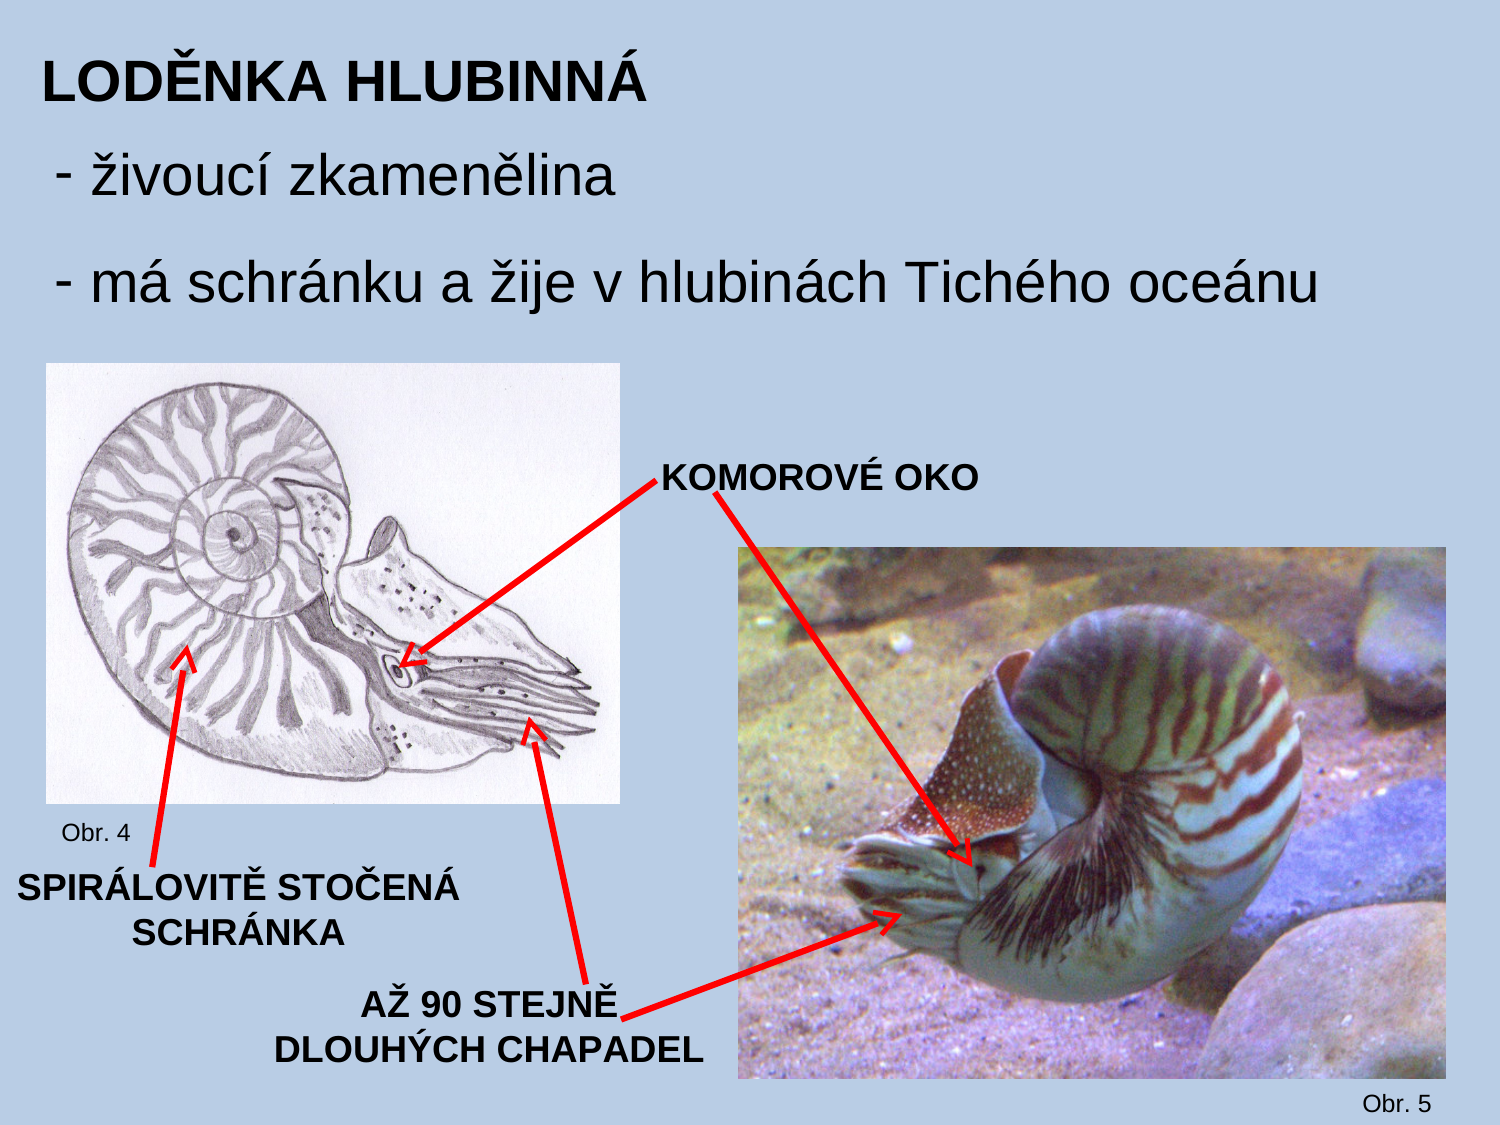

LODĚNKA HLUBINNÁ
 živoucí zkamenělina
 má schránku a žije v hlubinách Tichého oceánu
KOMOROVÉ OKO
Obr. 4
SPIRÁLOVITĚ STOČENÁ
SCHRÁNKA
AŽ 90 STEJNĚ
DLOUHÝCH CHAPADEL
Obr. 5